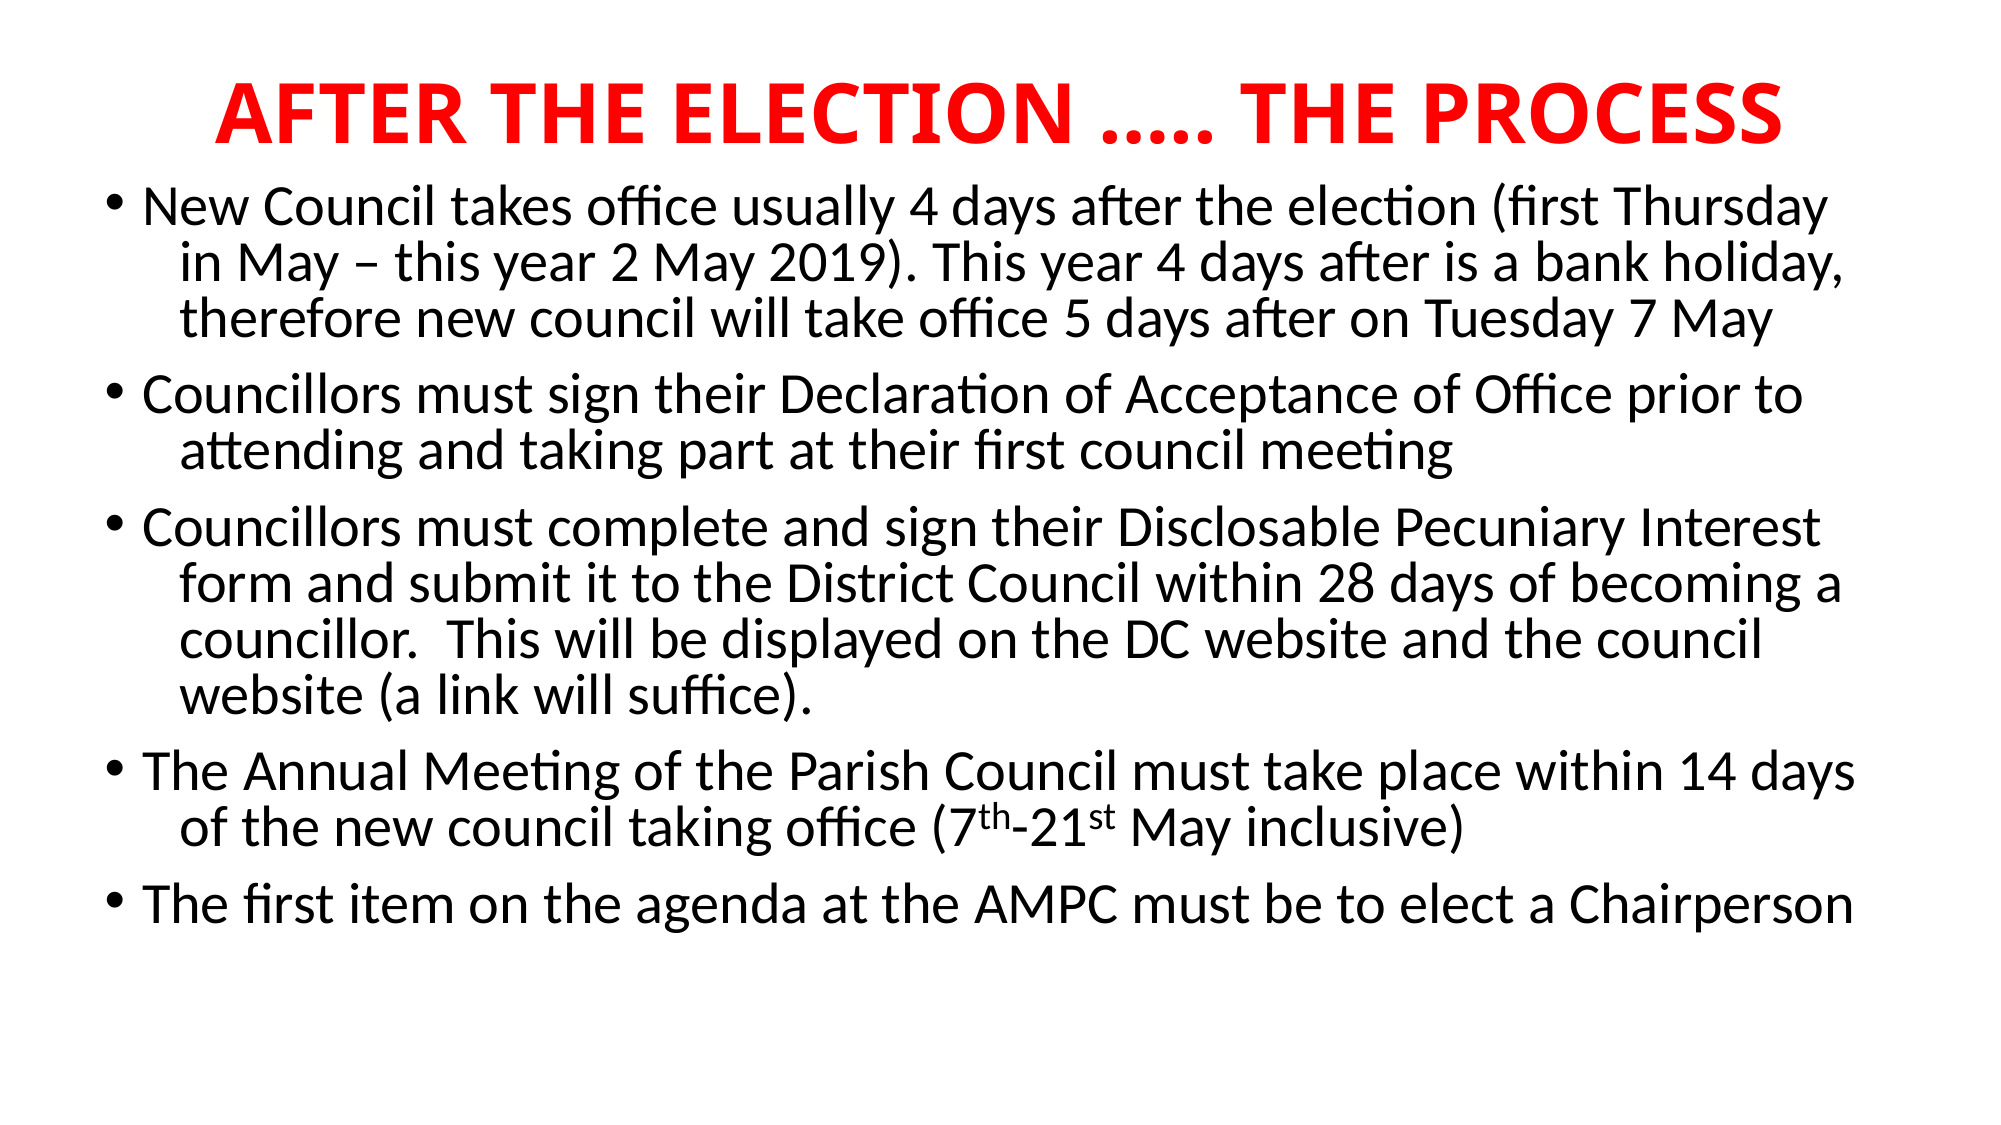

# AFTER THE ELECTION ….. THE PROCESS
New Council takes office usually 4 days after the election (first Thursday in May – this year 2 May 2019). This year 4 days after is a bank holiday, therefore new council will take office 5 days after on Tuesday 7 May
Councillors must sign their Declaration of Acceptance of Office prior to attending and taking part at their first council meeting
Councillors must complete and sign their Disclosable Pecuniary Interest form and submit it to the District Council within 28 days of becoming a councillor. This will be displayed on the DC website and the council website (a link will suffice).
The Annual Meeting of the Parish Council must take place within 14 days of the new council taking office (7th-21st May inclusive)
The first item on the agenda at the AMPC must be to elect a Chairperson